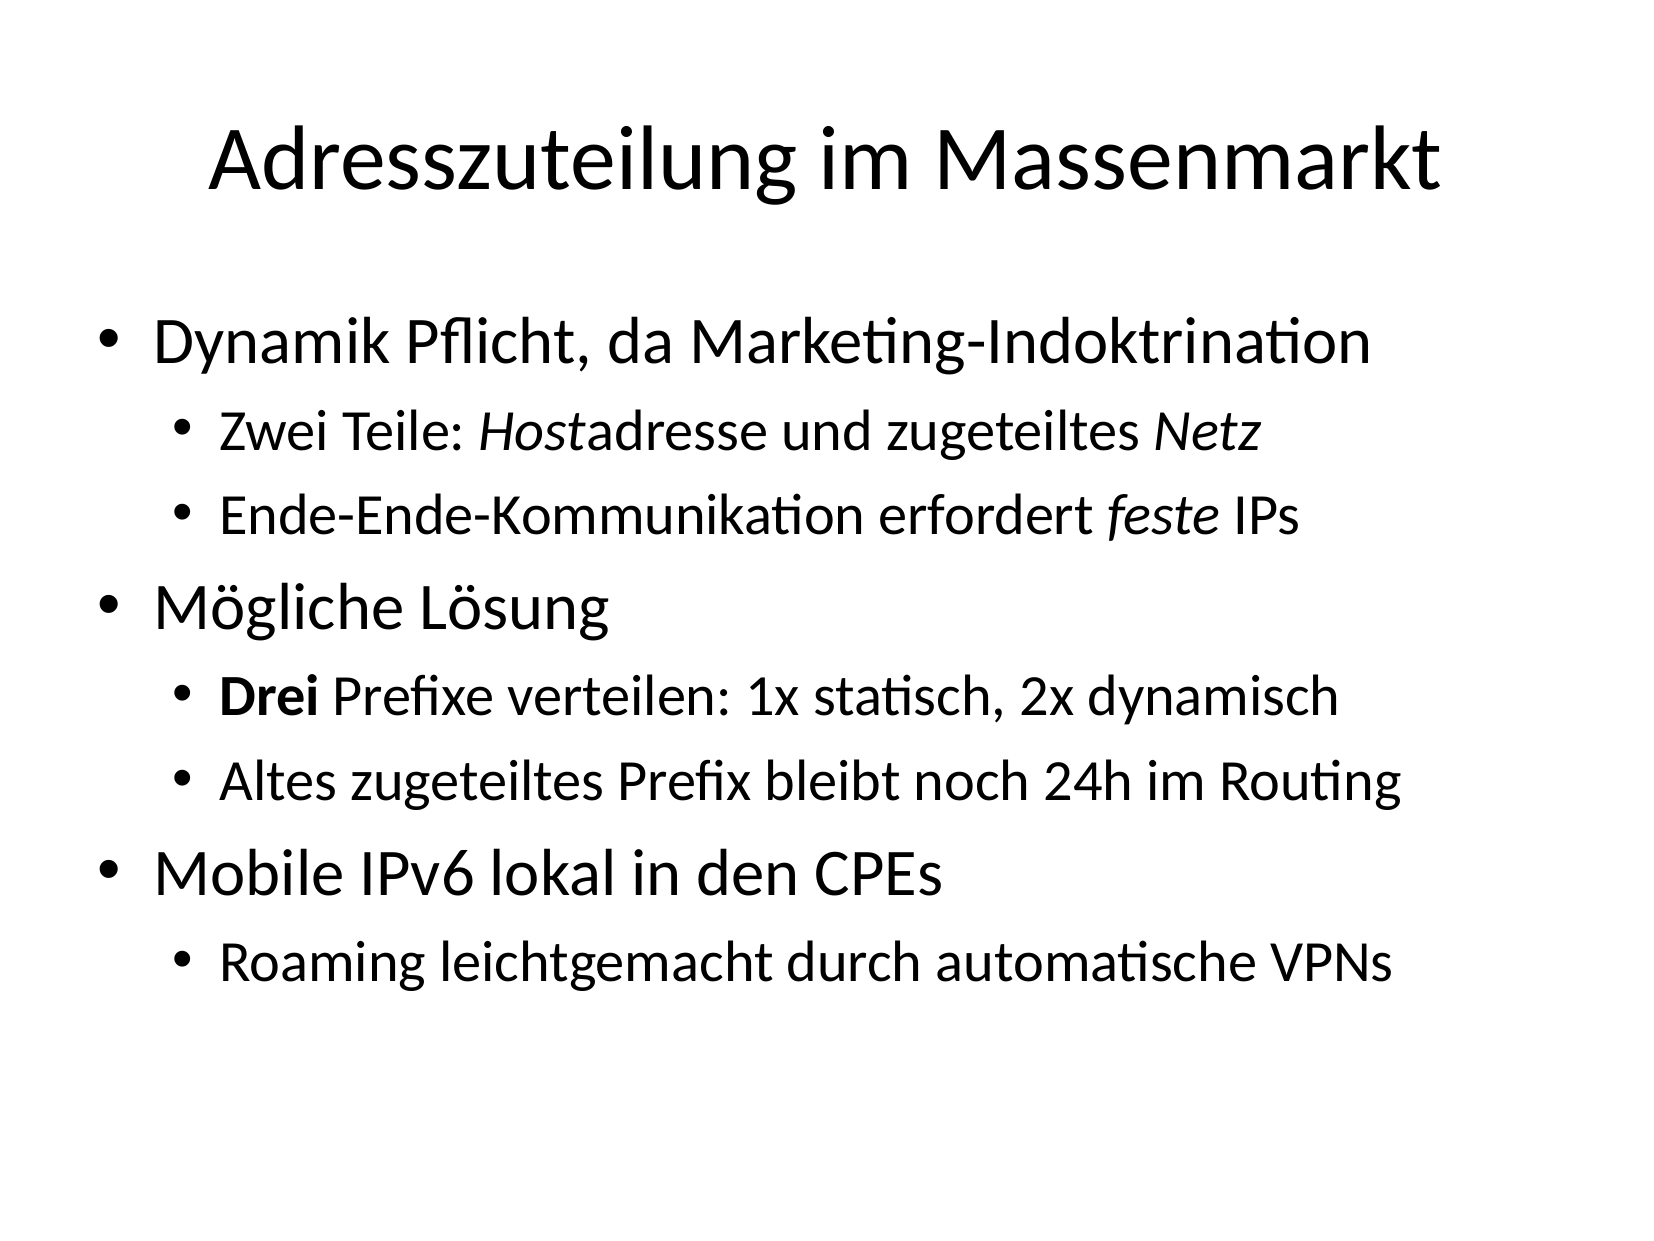

# Adresszuteilung im Massenmarkt
Dynamik Pflicht, da Marketing-Indoktrination
Zwei Teile: Hostadresse und zugeteiltes Netz
Ende-Ende-Kommunikation erfordert feste IPs
Mögliche Lösung
Drei Prefixe verteilen: 1x statisch, 2x dynamisch
Altes zugeteiltes Prefix bleibt noch 24h im Routing
Mobile IPv6 lokal in den CPEs
Roaming leichtgemacht durch automatische VPNs